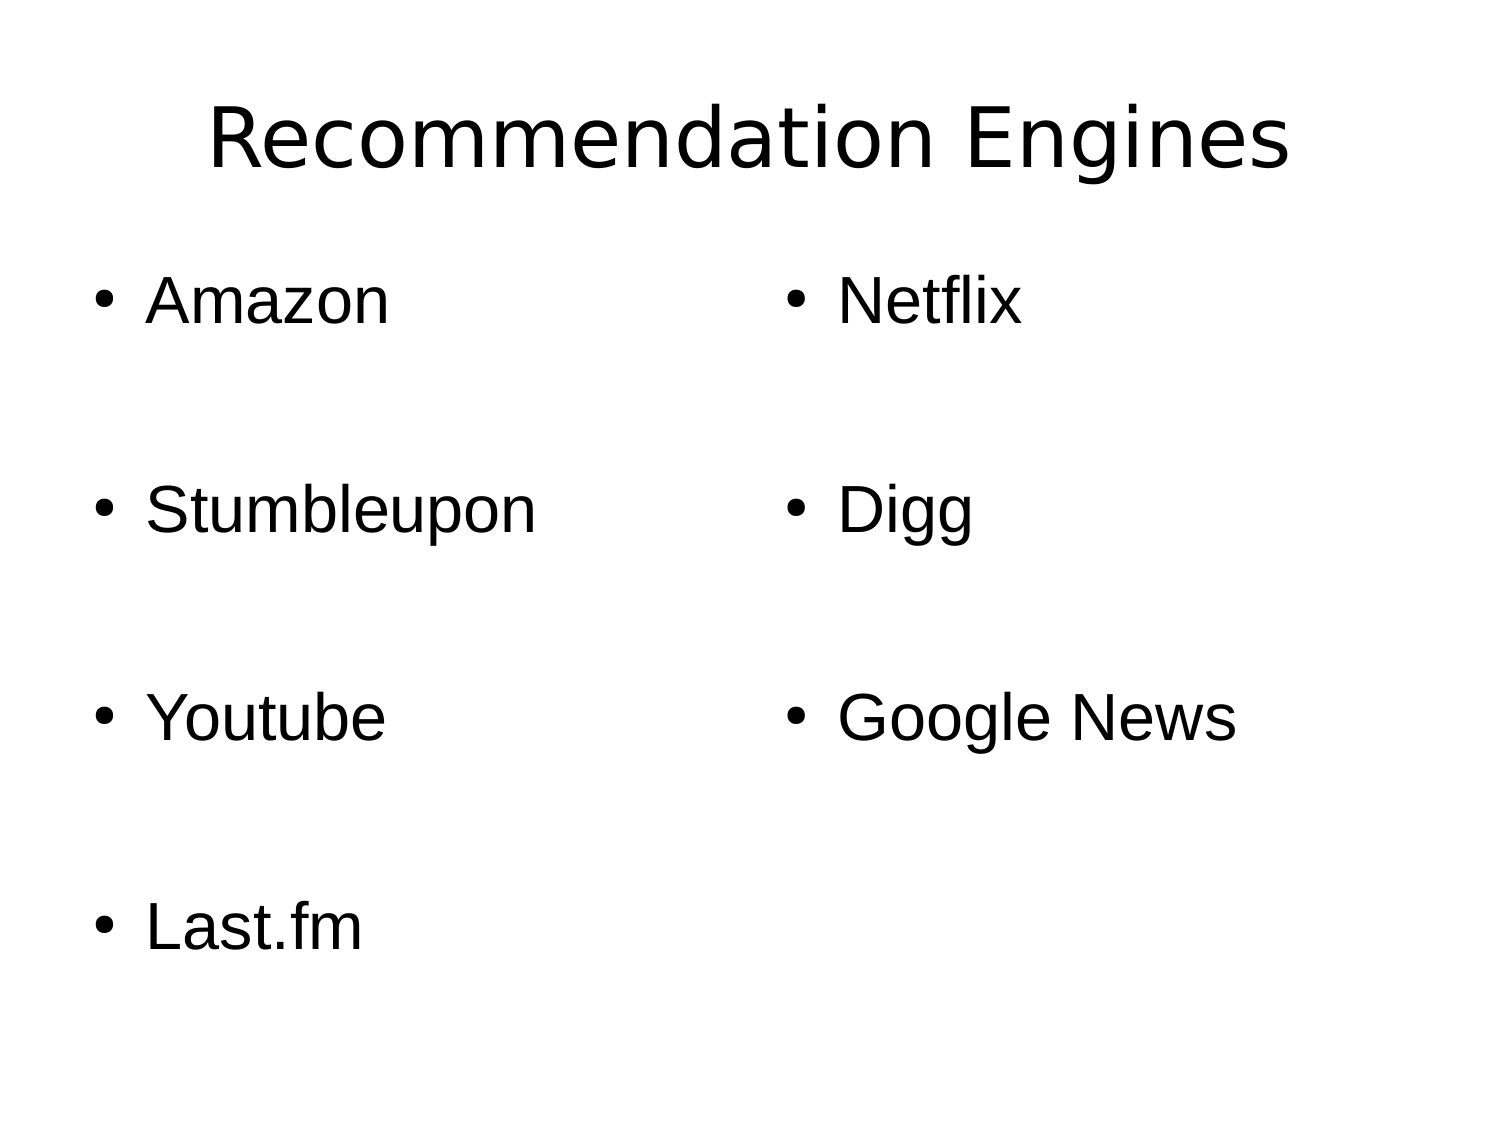

# Recommendation Engines
Amazon
Stumbleupon
Youtube
Last.fm
Netflix
Digg
Google News